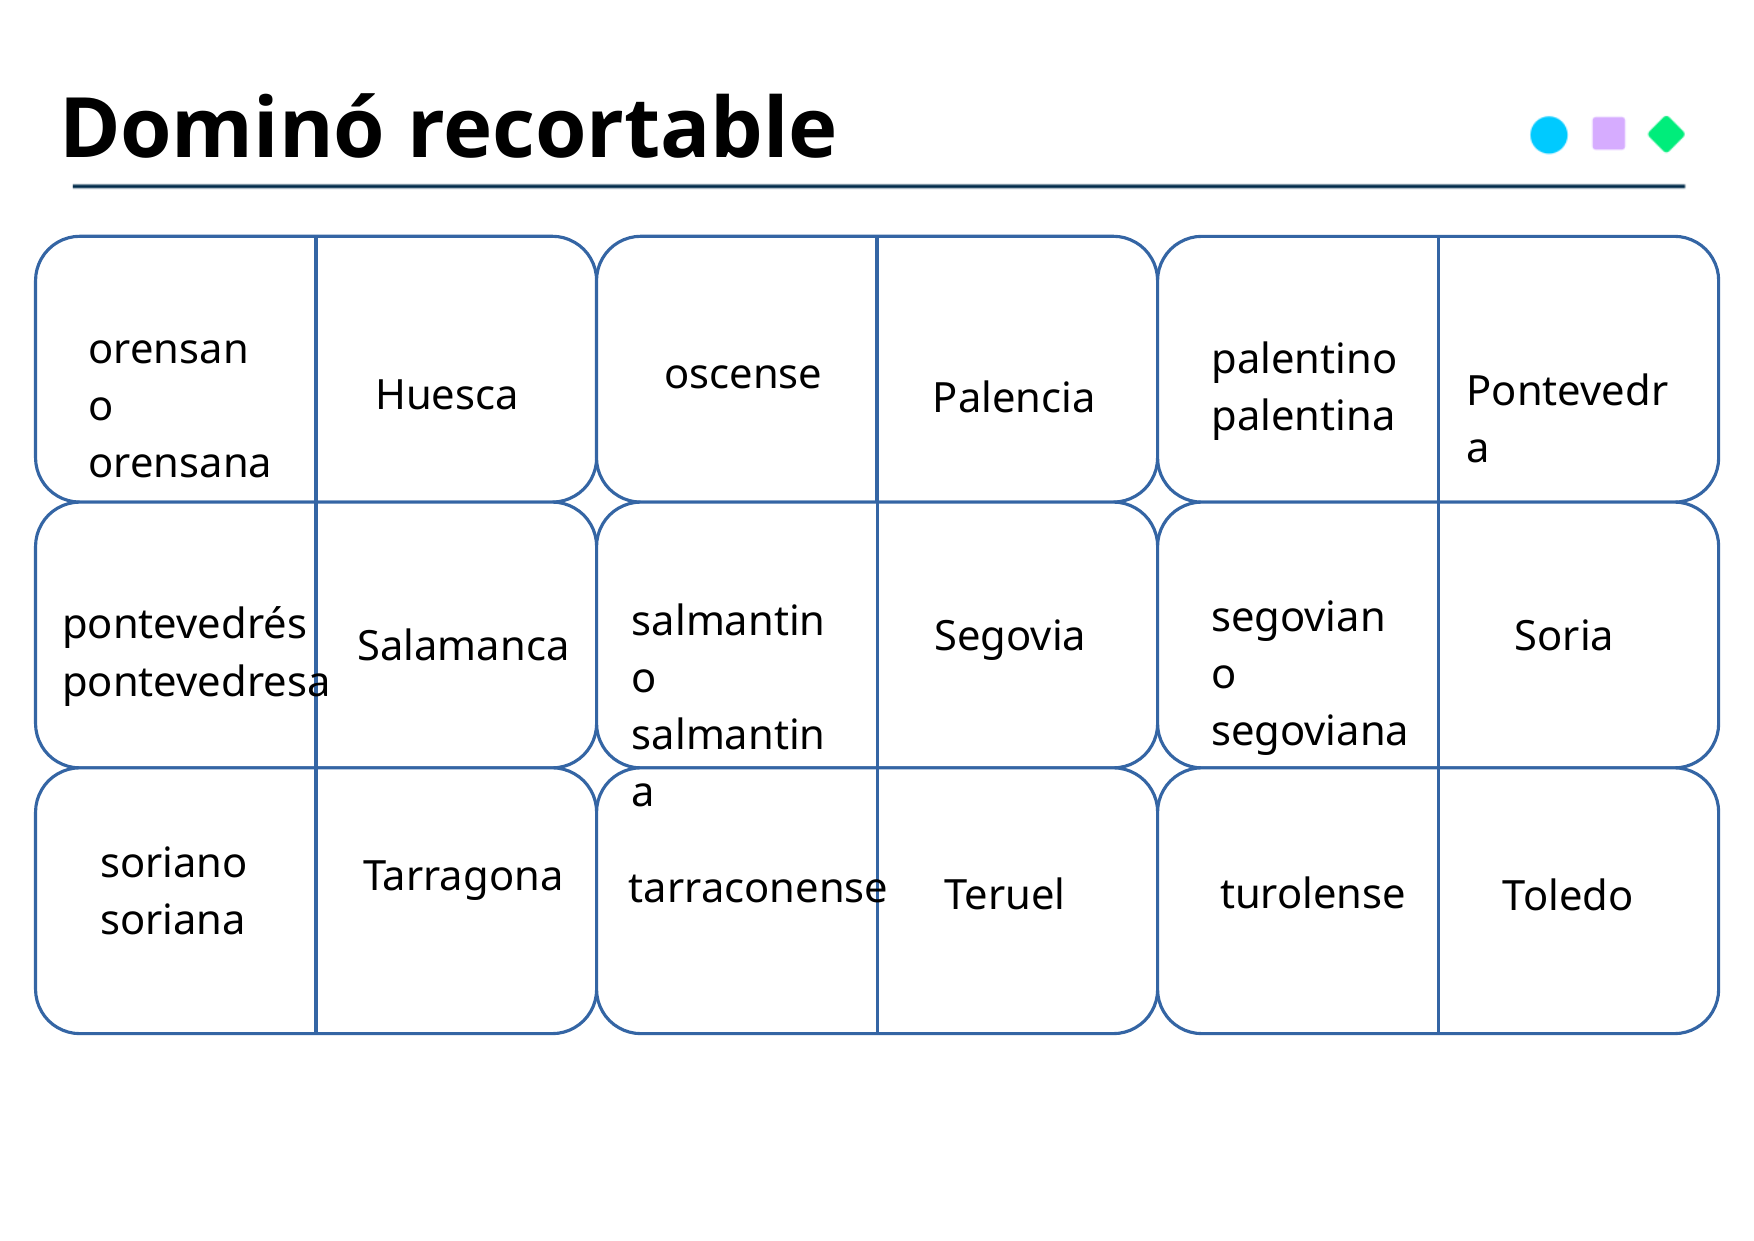

# Dominó recortable
Huesca
orensano
orensana
palentino
palentina
oscense
Palencia
Pontevedra
pontevedrés
pontevedresa
segoviano
segoviana
salmantino
salmantina
Segovia
Soria
Salamanca
soriano
soriana
Tarragona
tarraconense
turolense
Toledo
Teruel